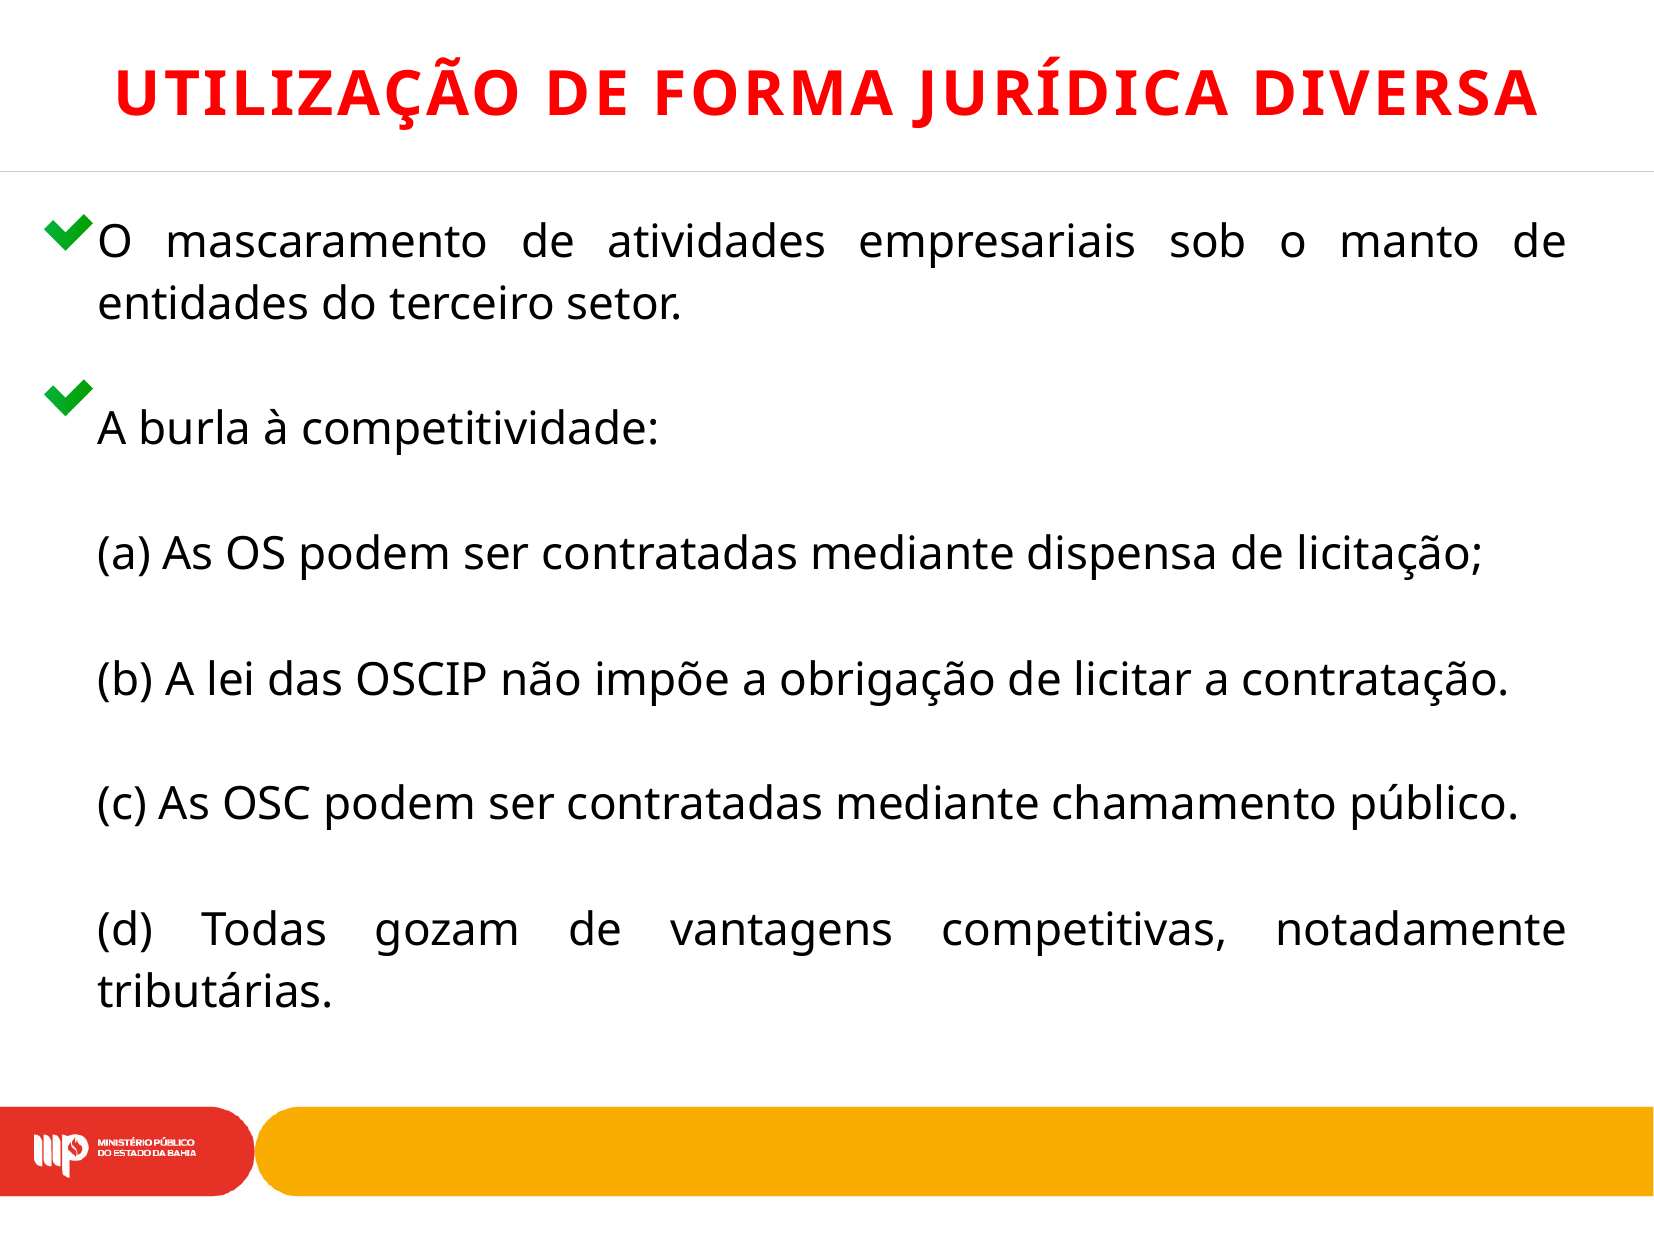

UTILIZAÇÃO DE FORMA JURÍDICA DIVERSA
O mascaramento de atividades empresariais sob o manto de entidades do terceiro setor.
A burla à competitividade:
(a) As OS podem ser contratadas mediante dispensa de licitação;
(b) A lei das OSCIP não impõe a obrigação de licitar a contratação.
(c) As OSC podem ser contratadas mediante chamamento público.
(d) Todas gozam de vantagens competitivas, notadamente tributárias.